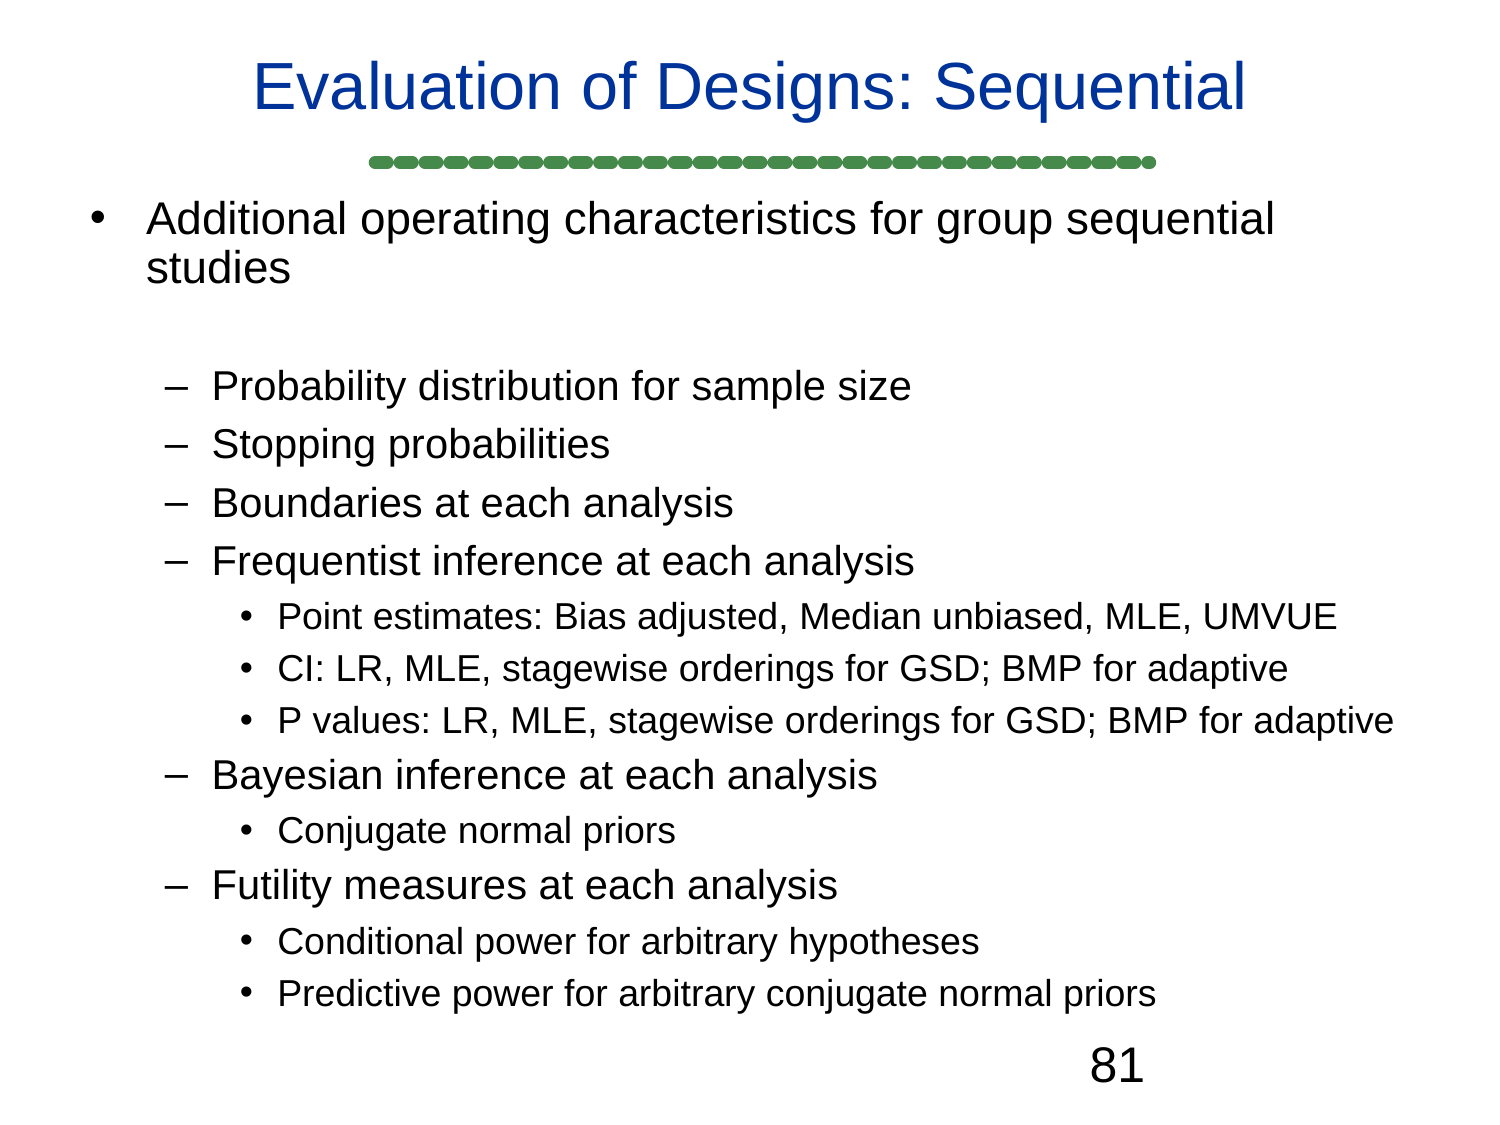

# Evaluation of Designs: Sequential
Additional operating characteristics for group sequential studies
Probability distribution for sample size
Stopping probabilities
Boundaries at each analysis
Frequentist inference at each analysis
Point estimates: Bias adjusted, Median unbiased, MLE, UMVUE
CI: LR, MLE, stagewise orderings for GSD; BMP for adaptive
P values: LR, MLE, stagewise orderings for GSD; BMP for adaptive
Bayesian inference at each analysis
Conjugate normal priors
Futility measures at each analysis
Conditional power for arbitrary hypotheses
Predictive power for arbitrary conjugate normal priors
81